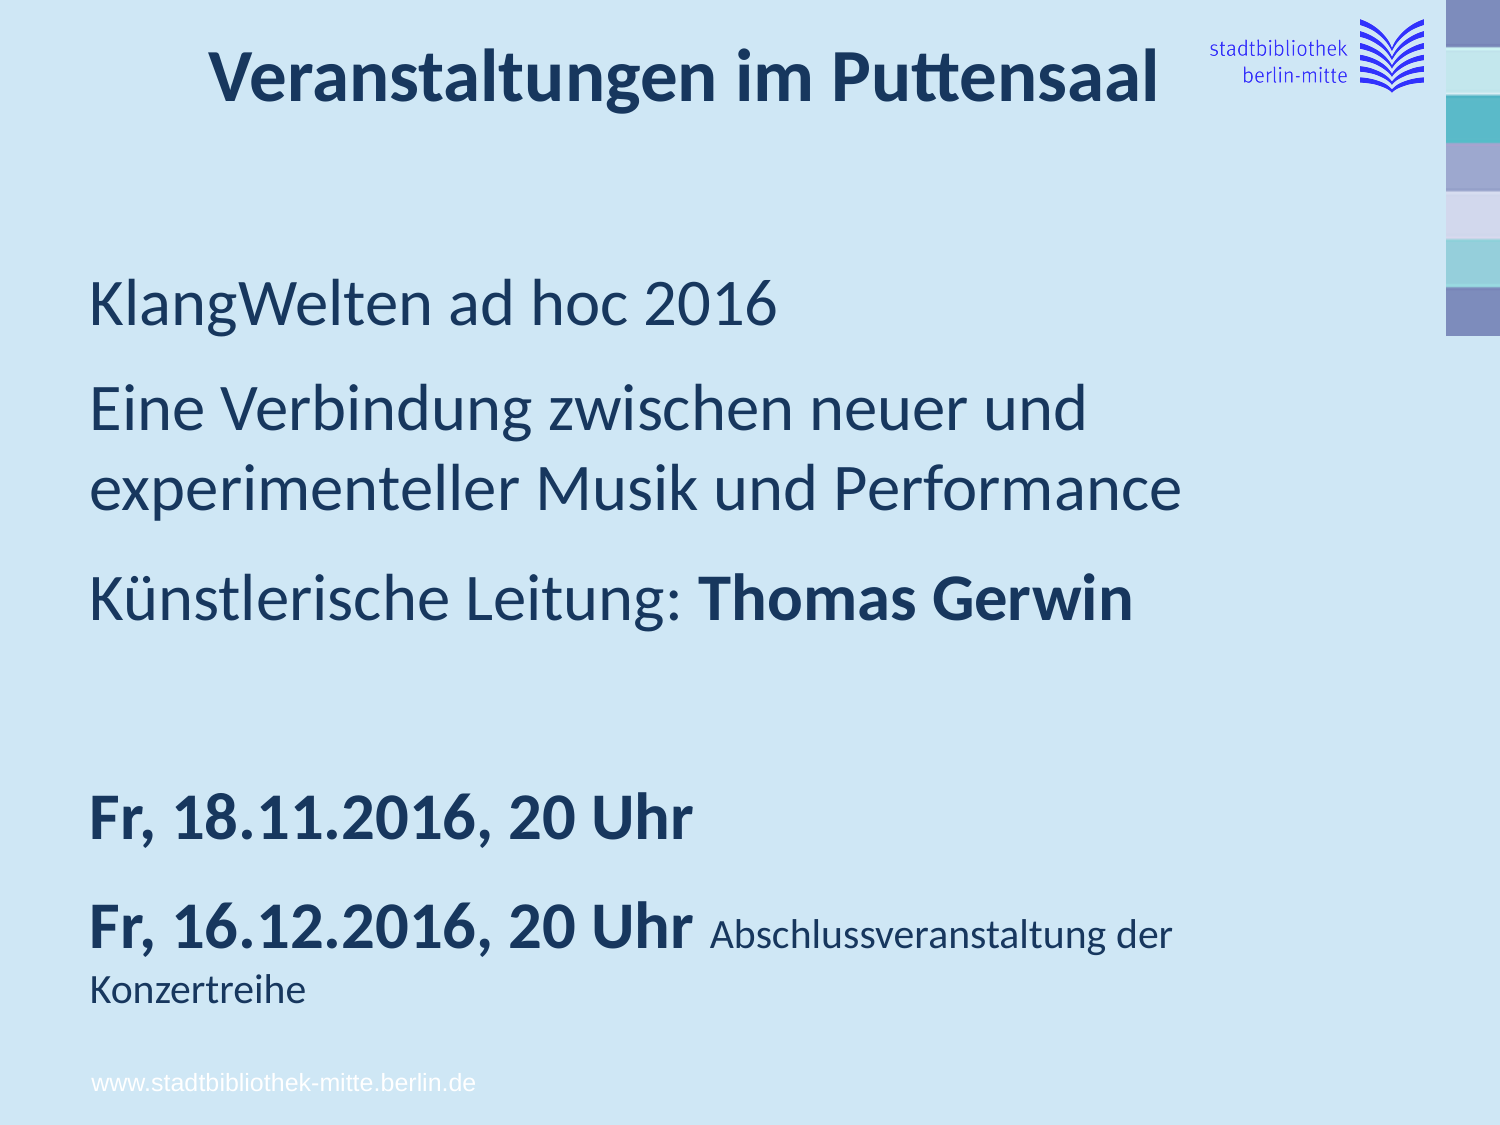

# Veranstaltungen im Puttensaal
KlangWelten ad hoc 2016
Eine Verbindung zwischen neuer und experimenteller Musik und Performance
Künstlerische Leitung: Thomas Gerwin
Fr, 18.11.2016, 20 Uhr
Fr, 16.12.2016, 20 Uhr Abschlussveranstaltung der Konzertreihe